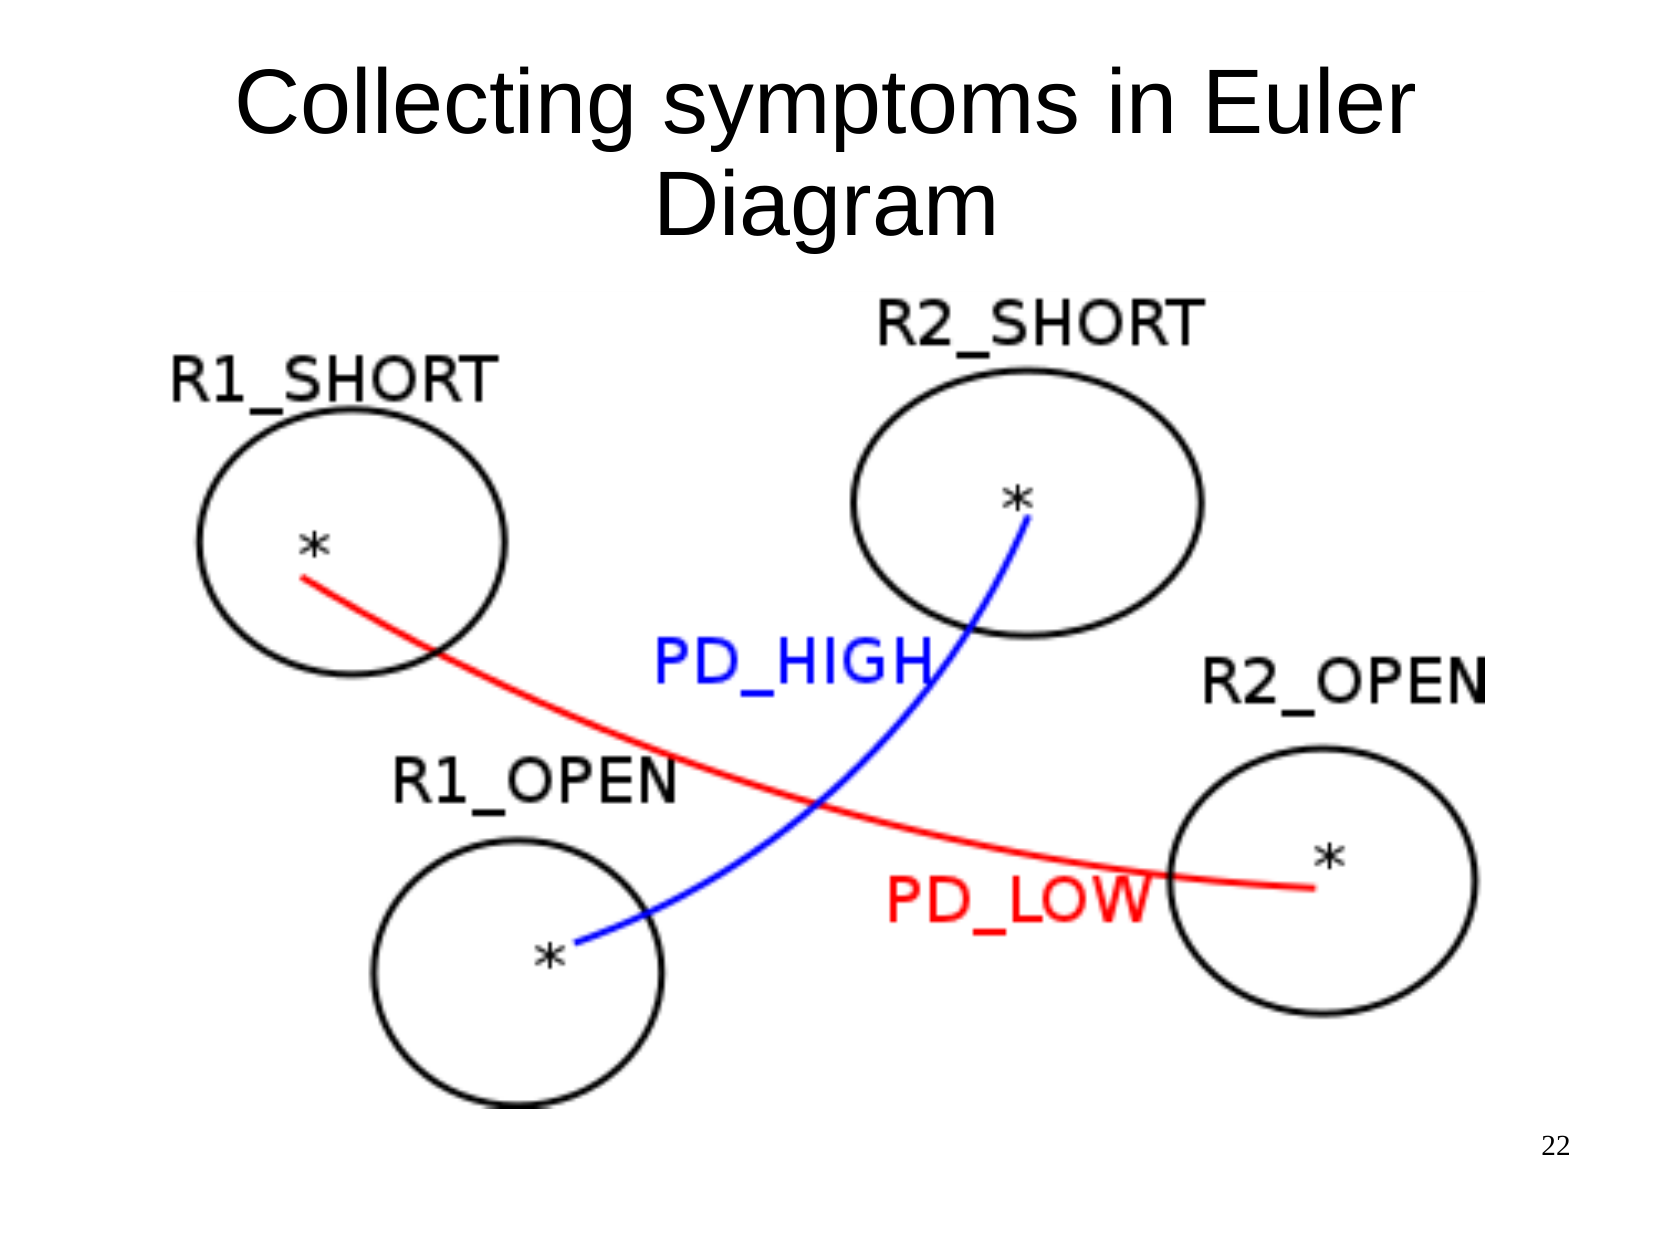

# Collecting symptoms in Euler Diagram
22